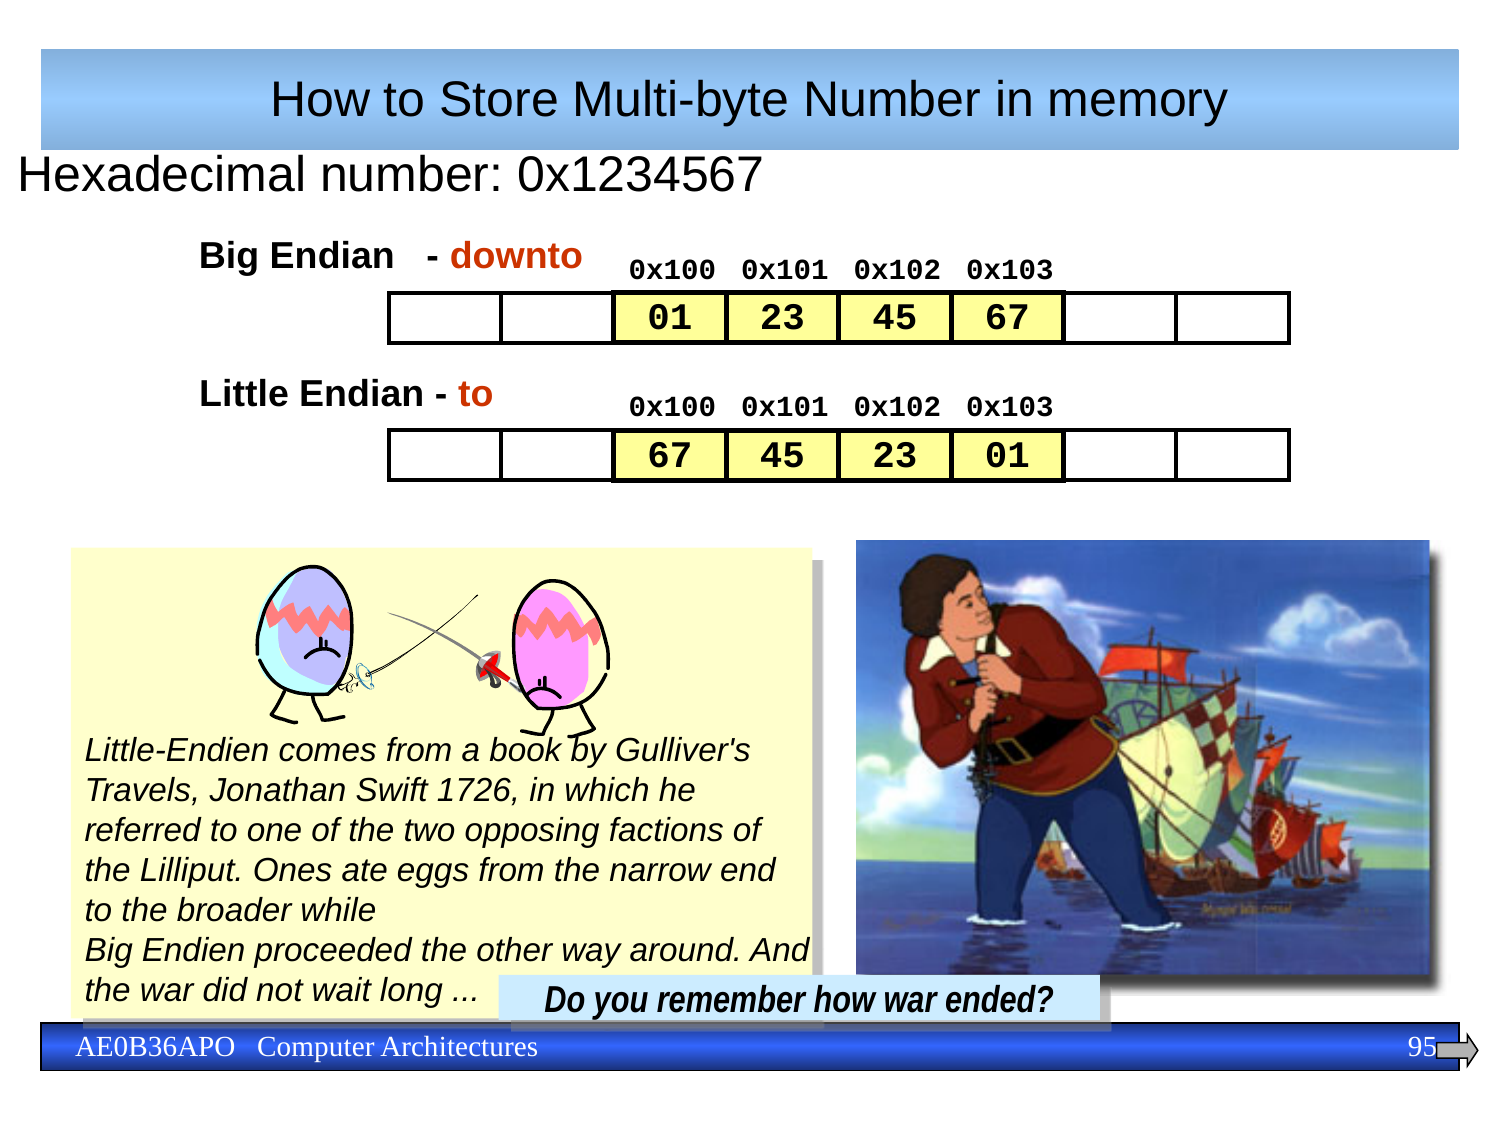

# How to Store Multi-byte Number in memory
Hexadecimal number: 0x1234567
Big Endian - downto
0x100
0x101
0x102
0x103
01
23
45
67
01
23
45
67
Little Endian - to
0x100
0x101
0x102
0x103
67
45
23
01
67
45
23
01
Little-Endien comes from a book by Gulliver's Travels, Jonathan Swift 1726, in which he referred to one of the two opposing factions of the Lilliput. Ones ate eggs from the narrow end to the broader while
Big Endien proceeded the other way around. And the war did not wait long ...
Do you remember how war ended?
AE0B36APO Computer Architectures
95